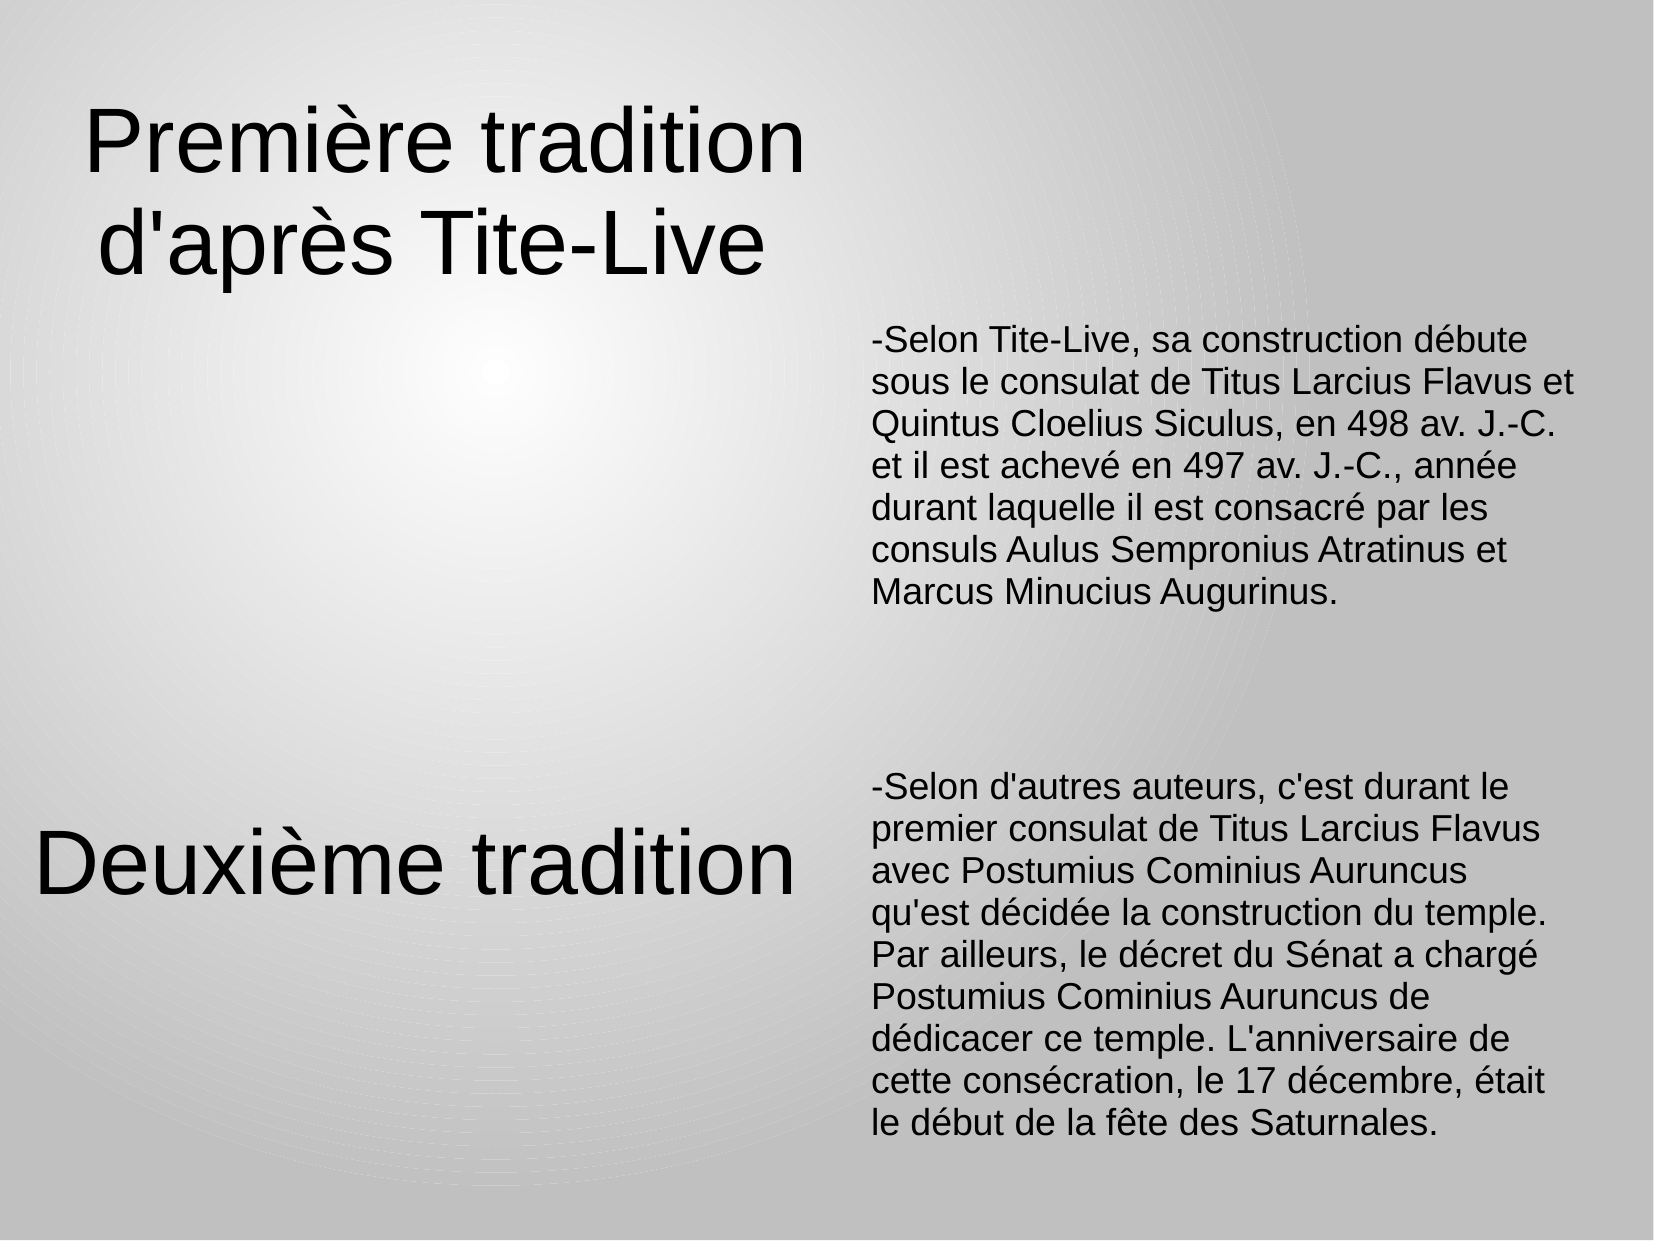

# Première tradition d'après Tite-Live
-Selon Tite-Live, sa construction débute sous le consulat de Titus Larcius Flavus et Quintus Cloelius Siculus, en 498 av. J.-C. et il est achevé en 497 av. J.-C., année durant laquelle il est consacré par les consuls Aulus Sempronius Atratinus et Marcus Minucius Augurinus.
-Selon d'autres auteurs, c'est durant le premier consulat de Titus Larcius Flavus avec Postumius Cominius Auruncus qu'est décidée la construction du temple. Par ailleurs, le décret du Sénat a chargé Postumius Cominius Auruncus de dédicacer ce temple. L'anniversaire de cette consécration, le 17 décembre, était le début de la fête des Saturnales.
Deuxième tradition